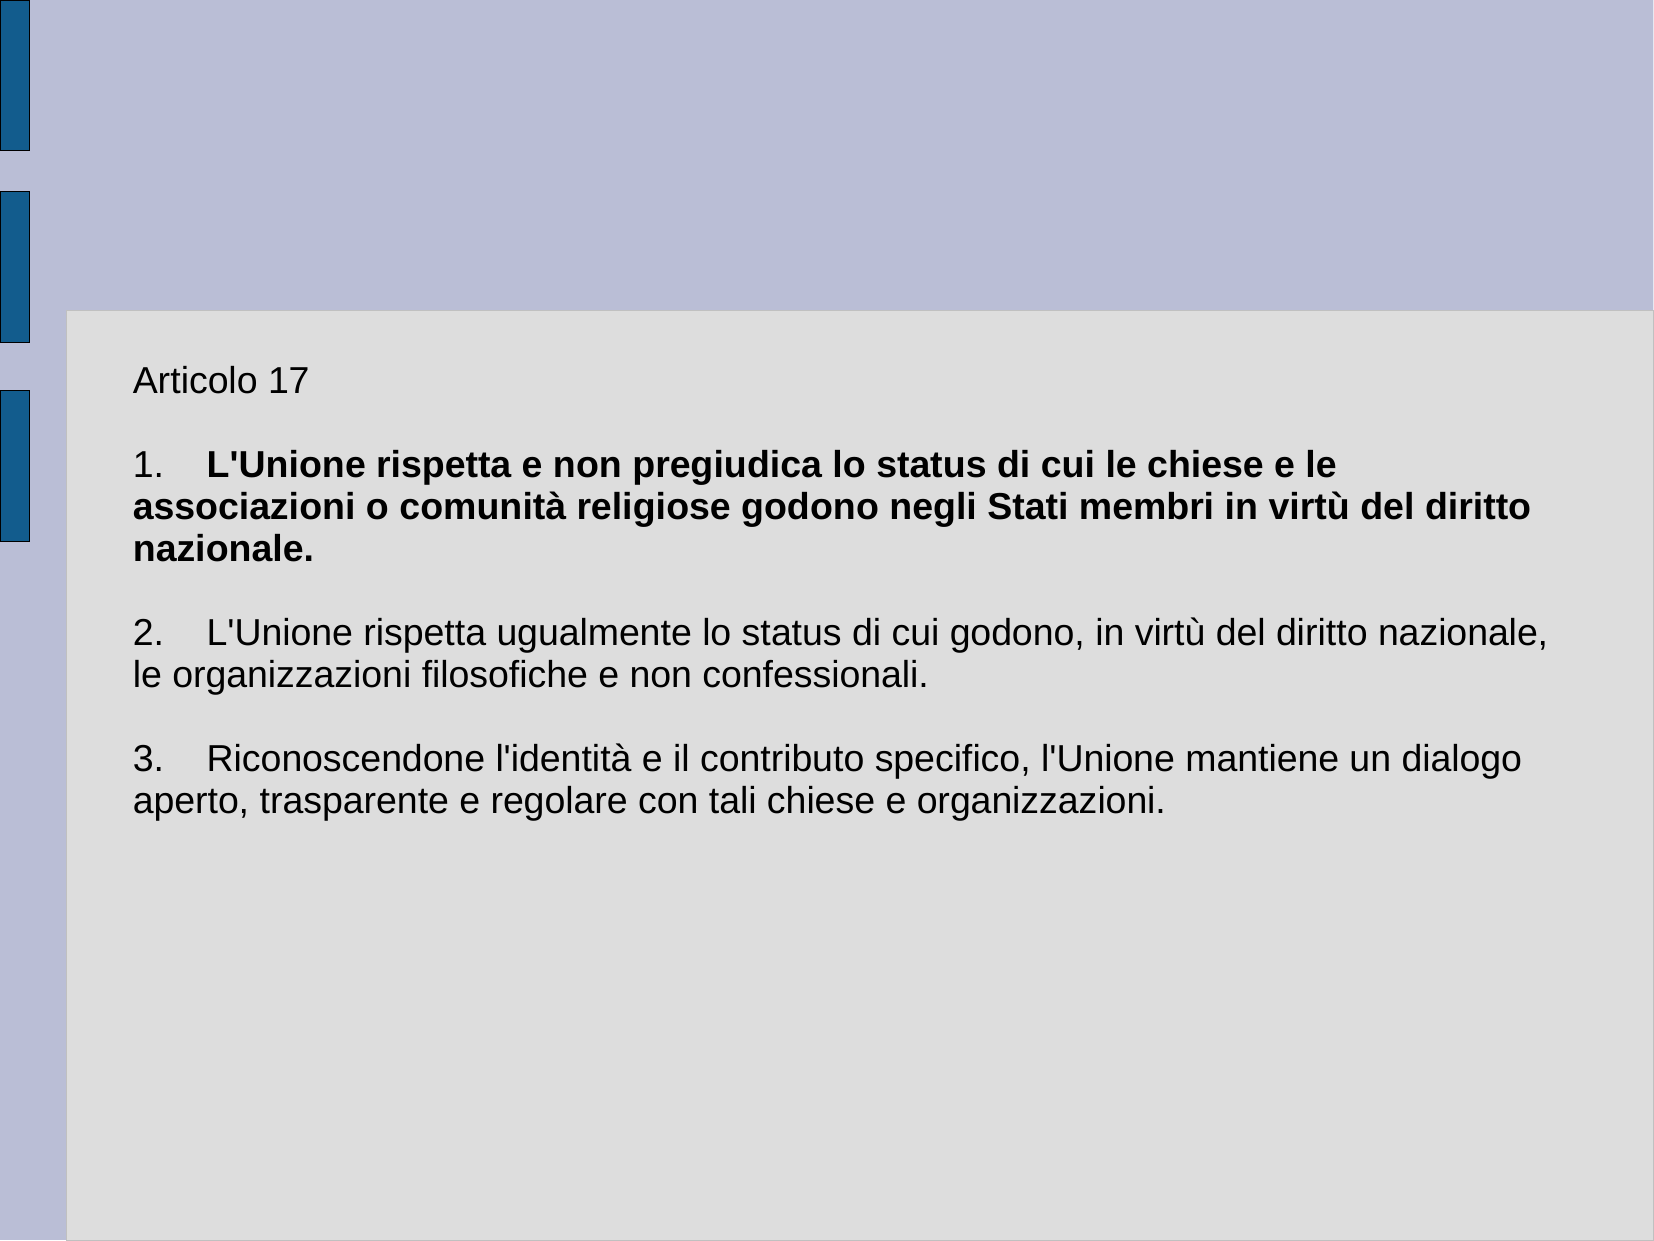

Articolo 17
1.	L'Unione rispetta e non pregiudica lo status di cui le chiese e le associazioni o comunità religiose godono negli Stati membri in virtù del diritto nazionale.
2.	L'Unione rispetta ugualmente lo status di cui godono, in virtù del diritto nazionale, le organizzazioni filosofiche e non confessionali.
3.	Riconoscendone l'identità e il contributo specifico, l'Unione mantiene un dialogo aperto, trasparente e regolare con tali chiese e organizzazioni.